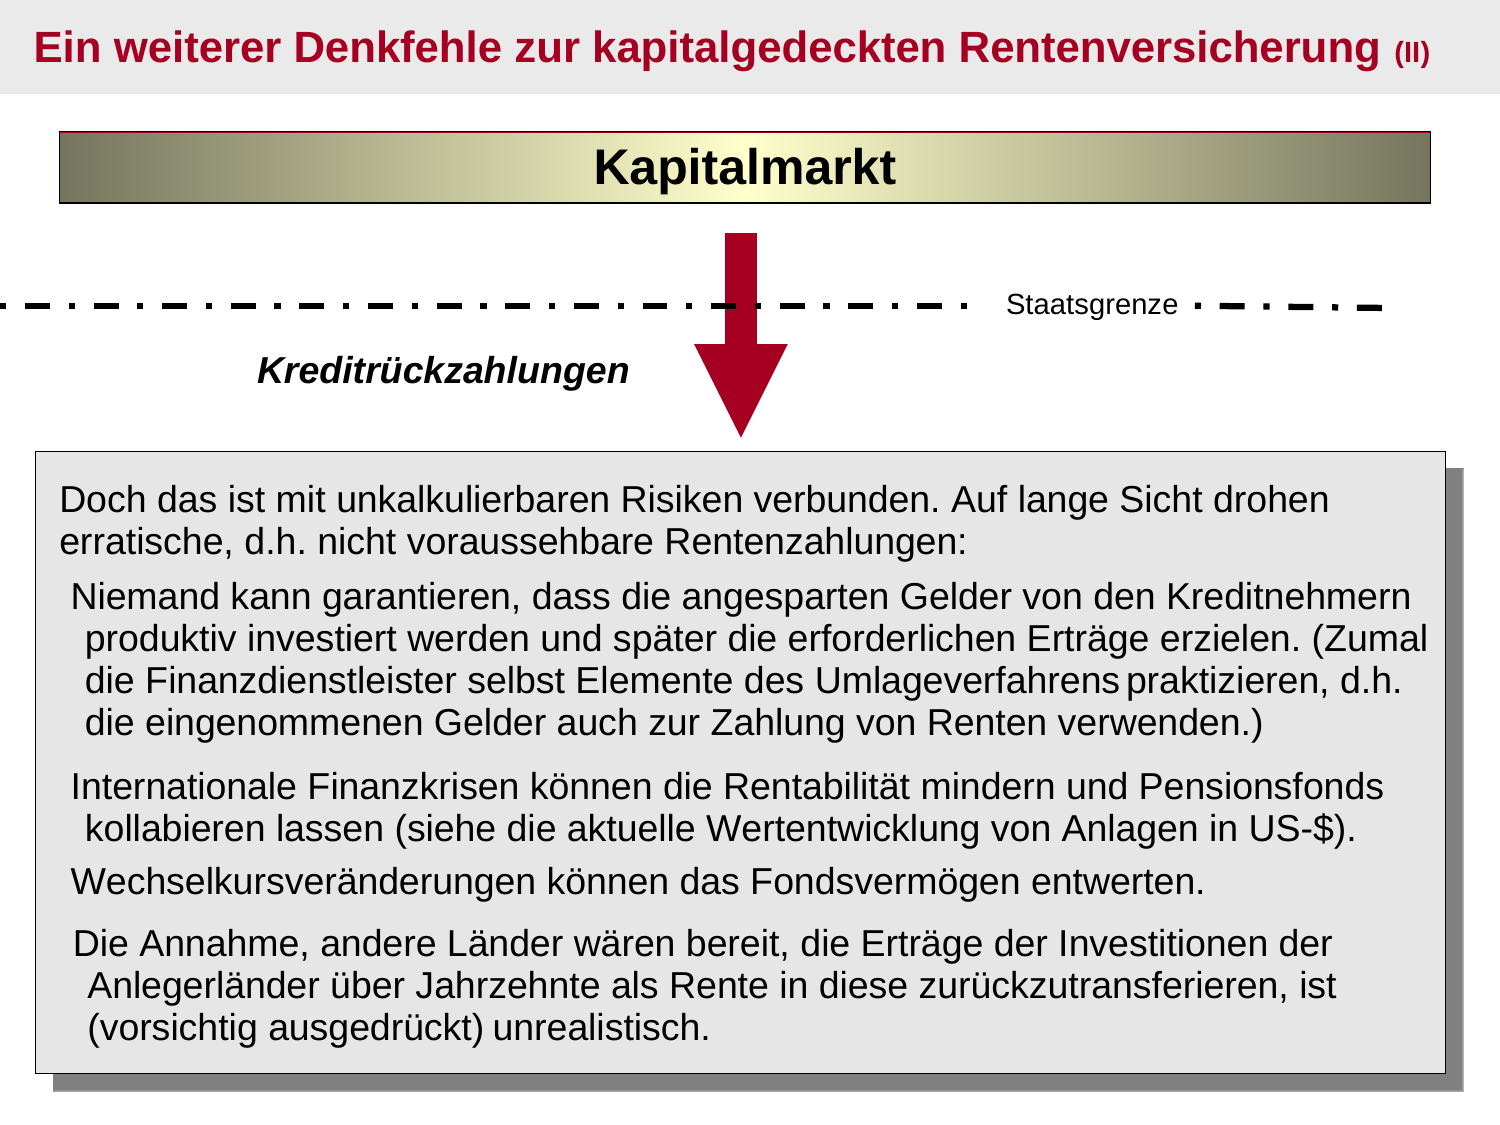

Ein weiterer Denkfehle zur kapitalgedeckten Rentenversicherung (II)
Kapitalmarkt
Staatsgrenze
Kreditrückzahlungen
Doch das ist mit unkalkulierbaren Risiken verbunden. Auf lange Sicht drohen erratische, d.h. nicht voraussehbare Rentenzahlungen:
 Niemand kann garantieren, dass die angesparten Gelder von den Kreditnehmern
 produktiv investiert werden und später die erforderlichen Erträge erzielen. (Zumal
 die Finanzdienstleister selbst Elemente des Umlageverfahrens praktizieren, d.h.
 die eingenommenen Gelder auch zur Zahlung von Renten verwenden.)
 Internationale Finanzkrisen können die Rentabilität mindern und Pensionsfonds
 kollabieren lassen (siehe die aktuelle Wertentwicklung von Anlagen in US-$).
 Wechselkursveränderungen können das Fondsvermögen entwerten.
 Die Annahme, andere Länder wären bereit, die Erträge der Investitionen der
 Anlegerländer über Jahrzehnte als Rente in diese zurückzutransferieren, ist
 (vorsichtig ausgedrückt) unrealistisch.
16